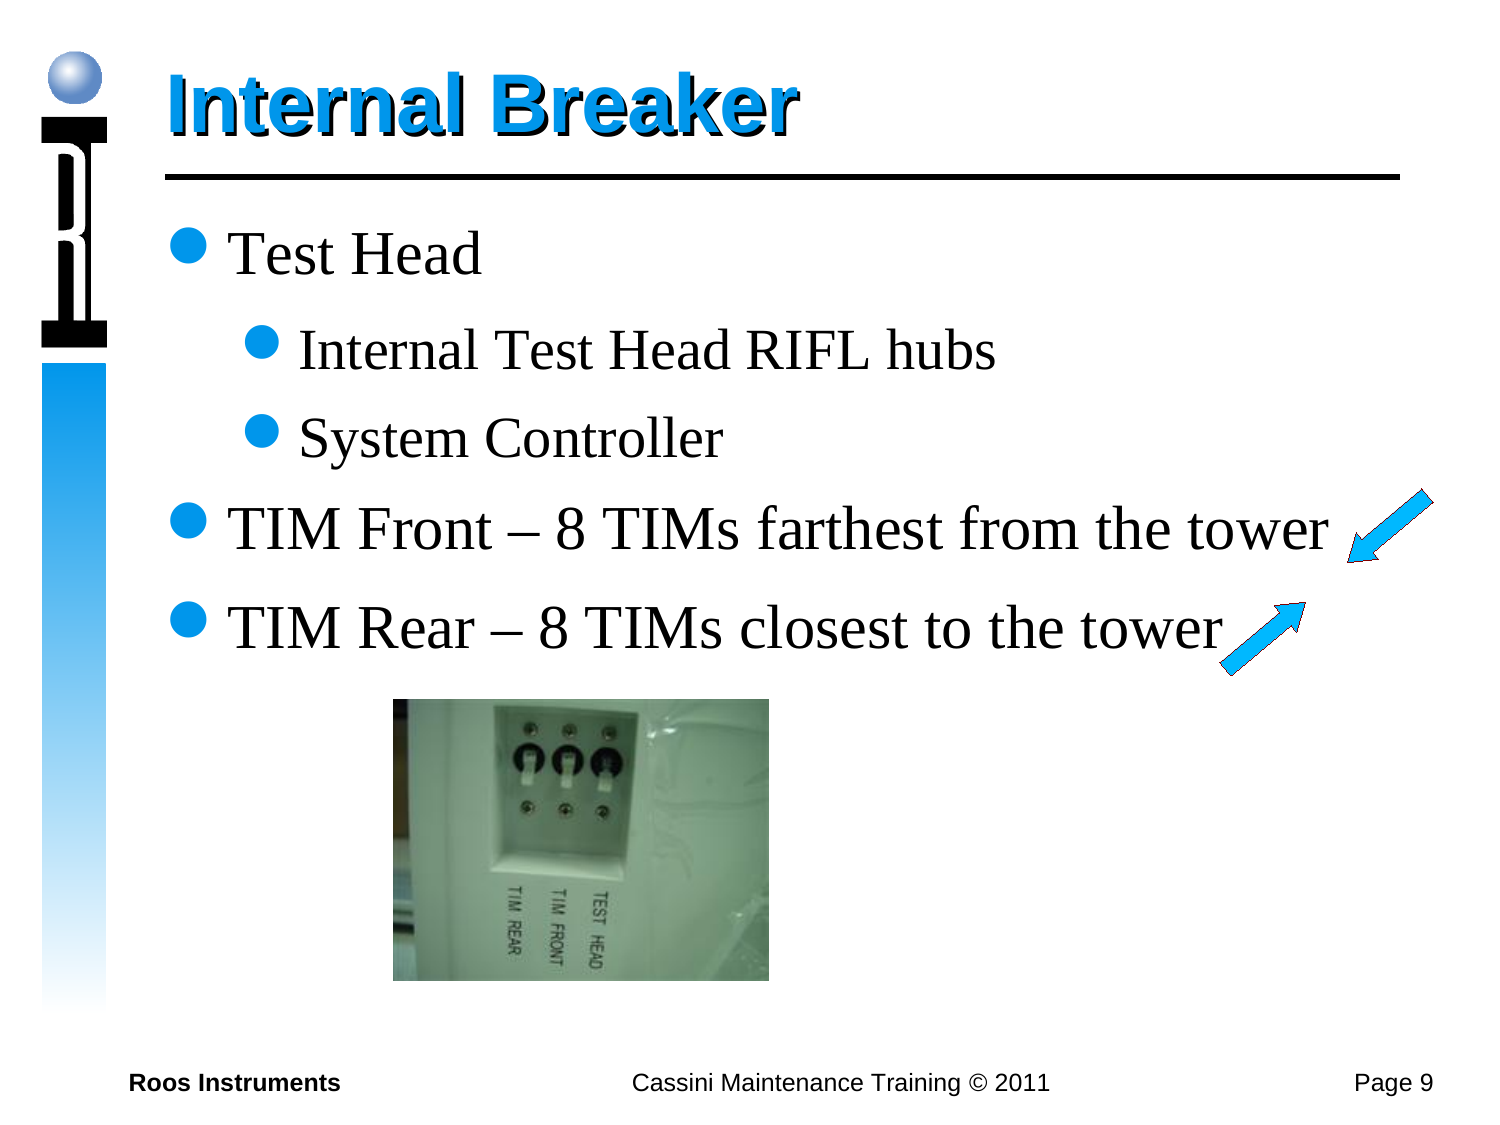

# Internal Breaker
Test Head
Internal Test Head RIFL hubs
System Controller
TIM Front – 8 TIMs farthest from the tower
TIM Rear – 8 TIMs closest to the tower